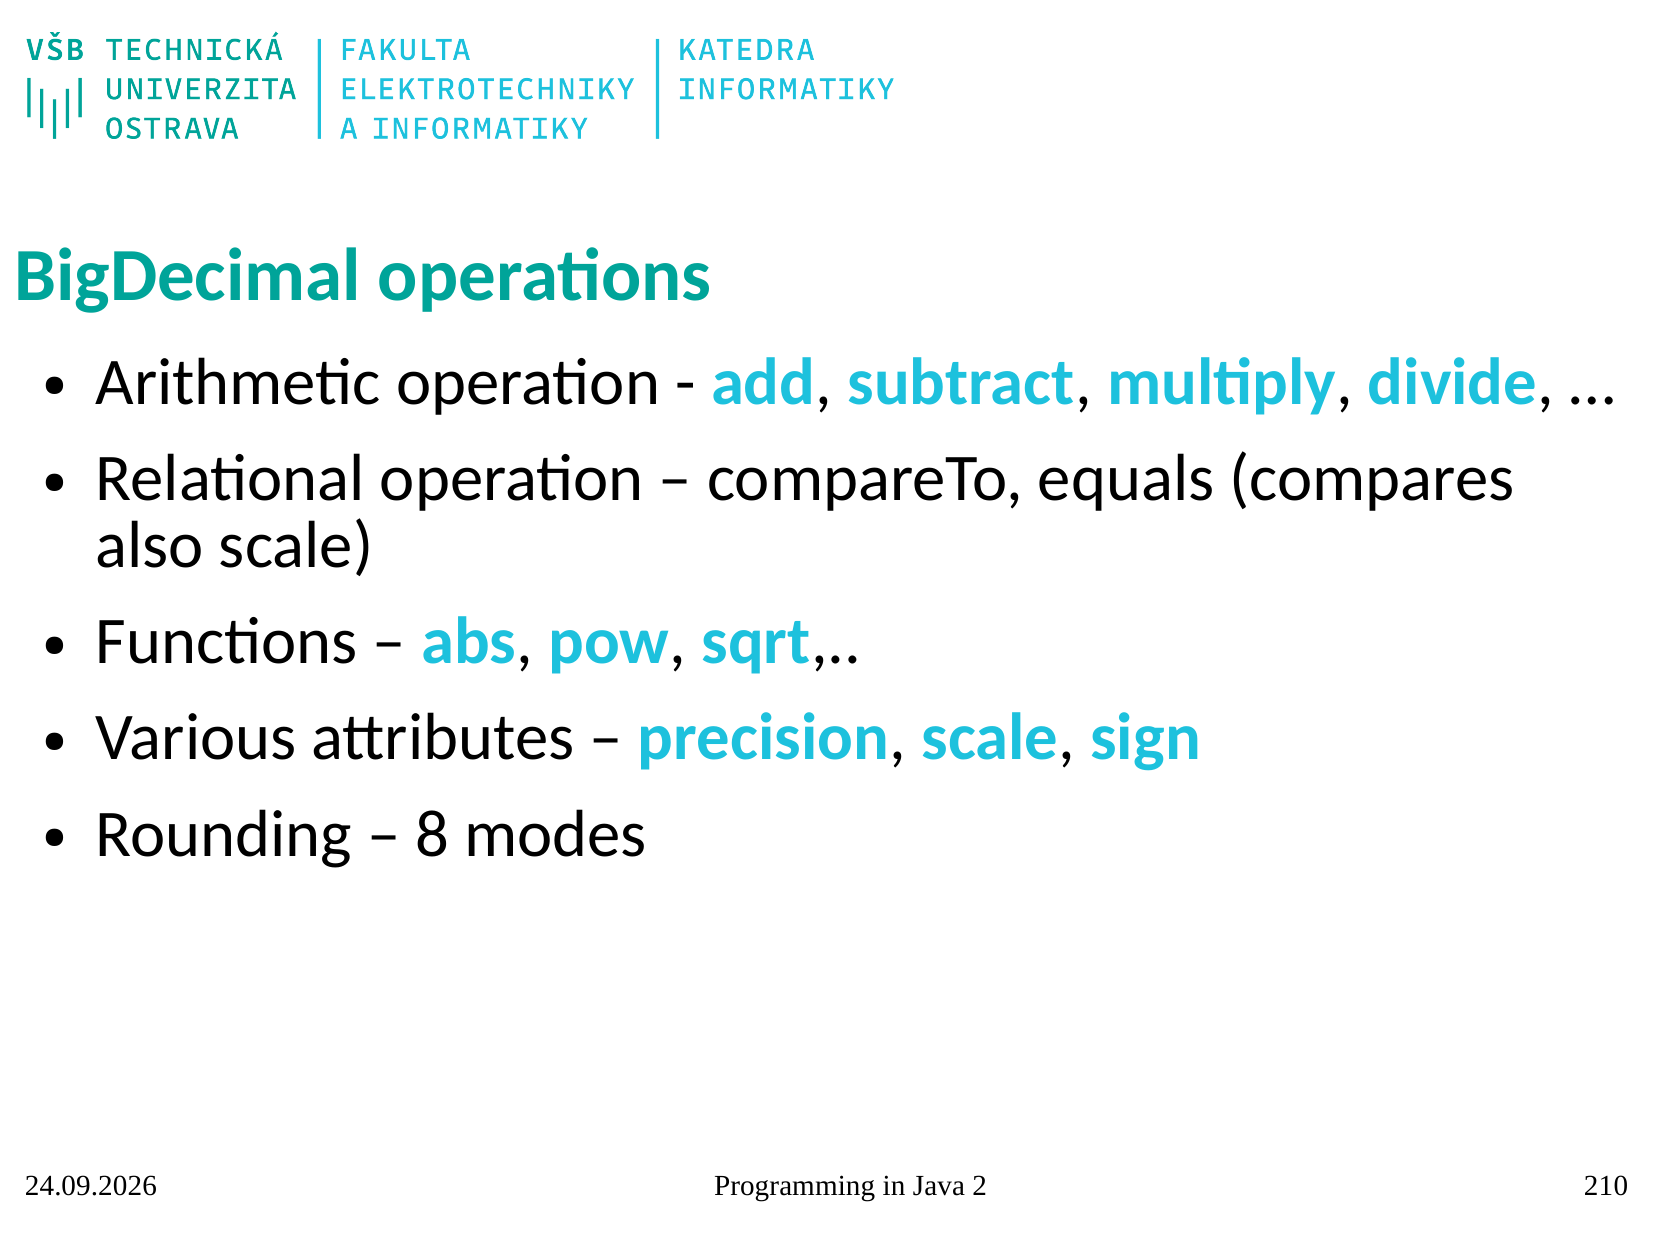

# BigDecimal operations
Arithmetic operation - add, subtract, multiply, divide, …
Relational operation – compareTo, equals (compares also scale)
Functions – abs, pow, sqrt,..
Various attributes – precision, scale, sign
Rounding – 8 modes
Programming in Java 2
210